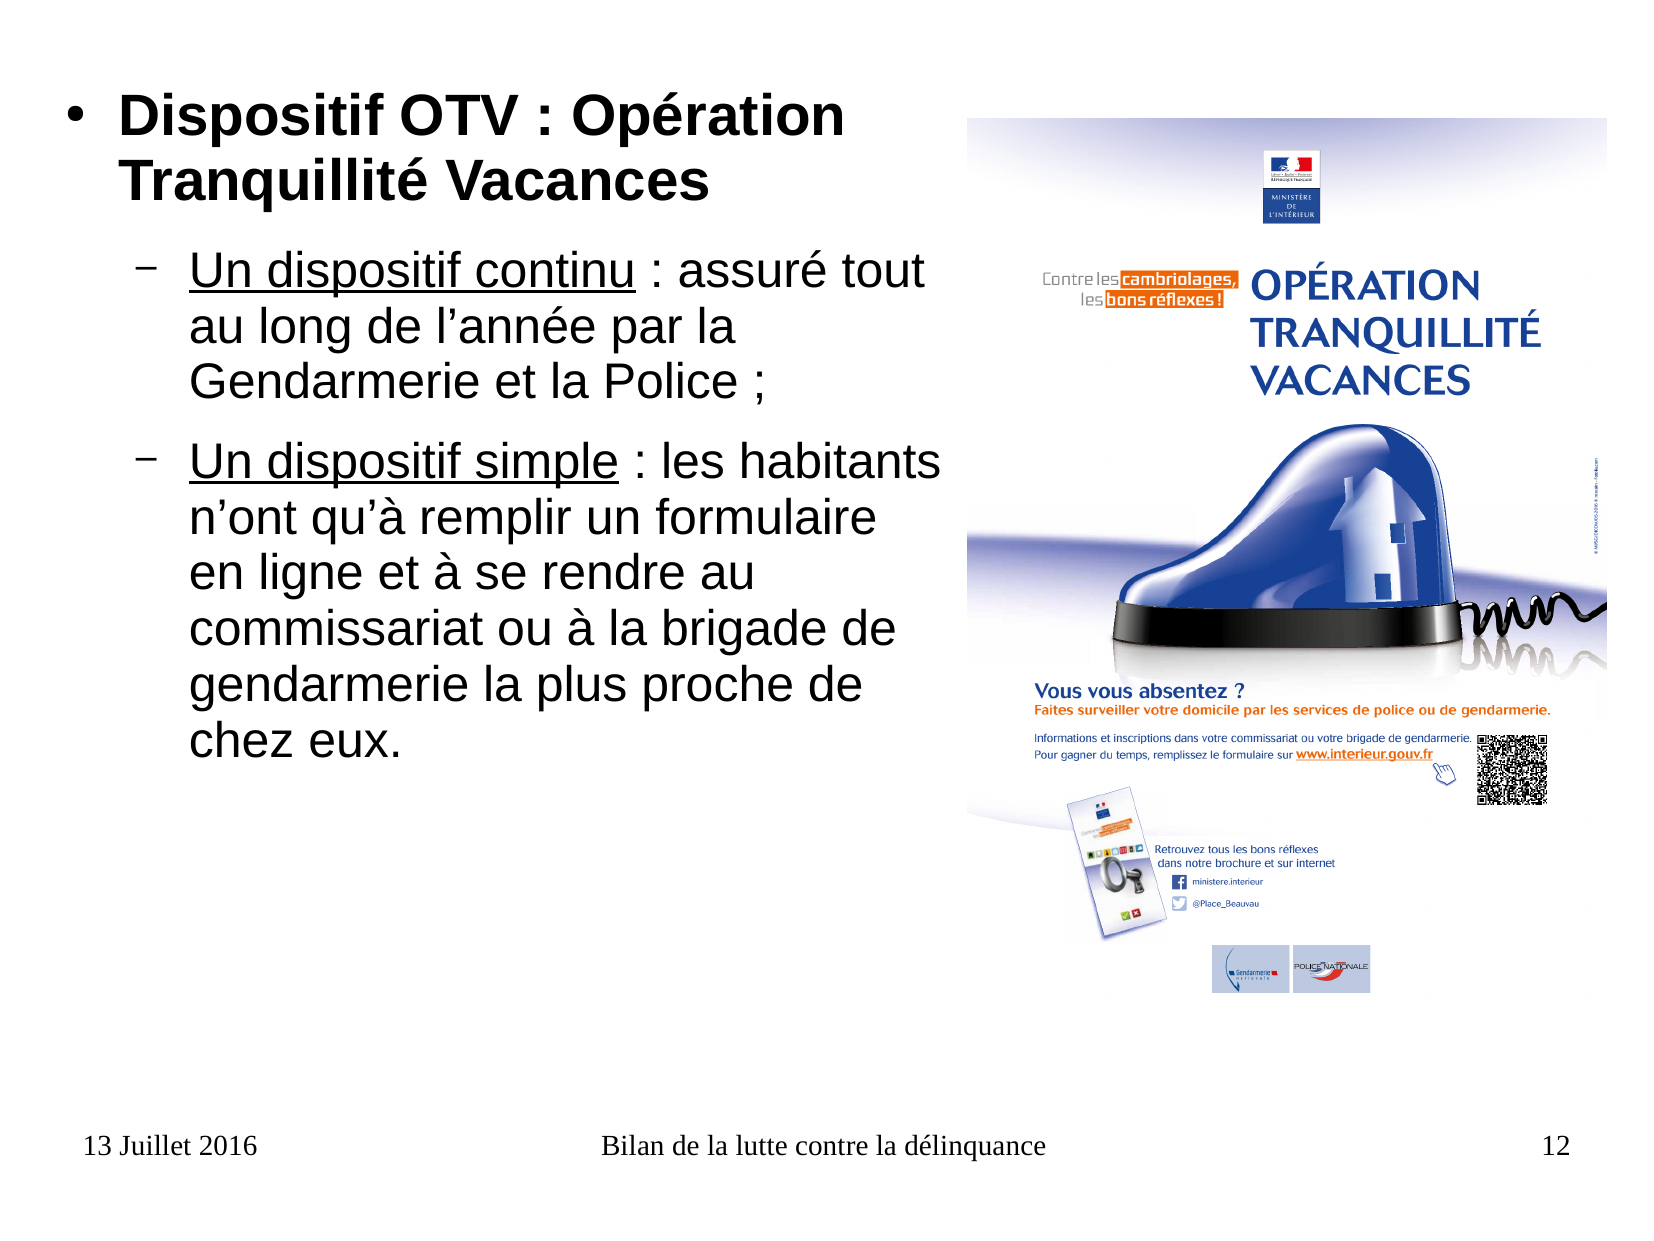

# Dispositif OTV : Opération Tranquillité Vacances
Un dispositif continu : assuré tout au long de l’année par la Gendarmerie et la Police ;
Un dispositif simple : les habitants n’ont qu’à remplir un formulaire en ligne et à se rendre au commissariat ou à la brigade de gendarmerie la plus proche de chez eux.
13 Juillet 2016
Bilan de la lutte contre la délinquance
12